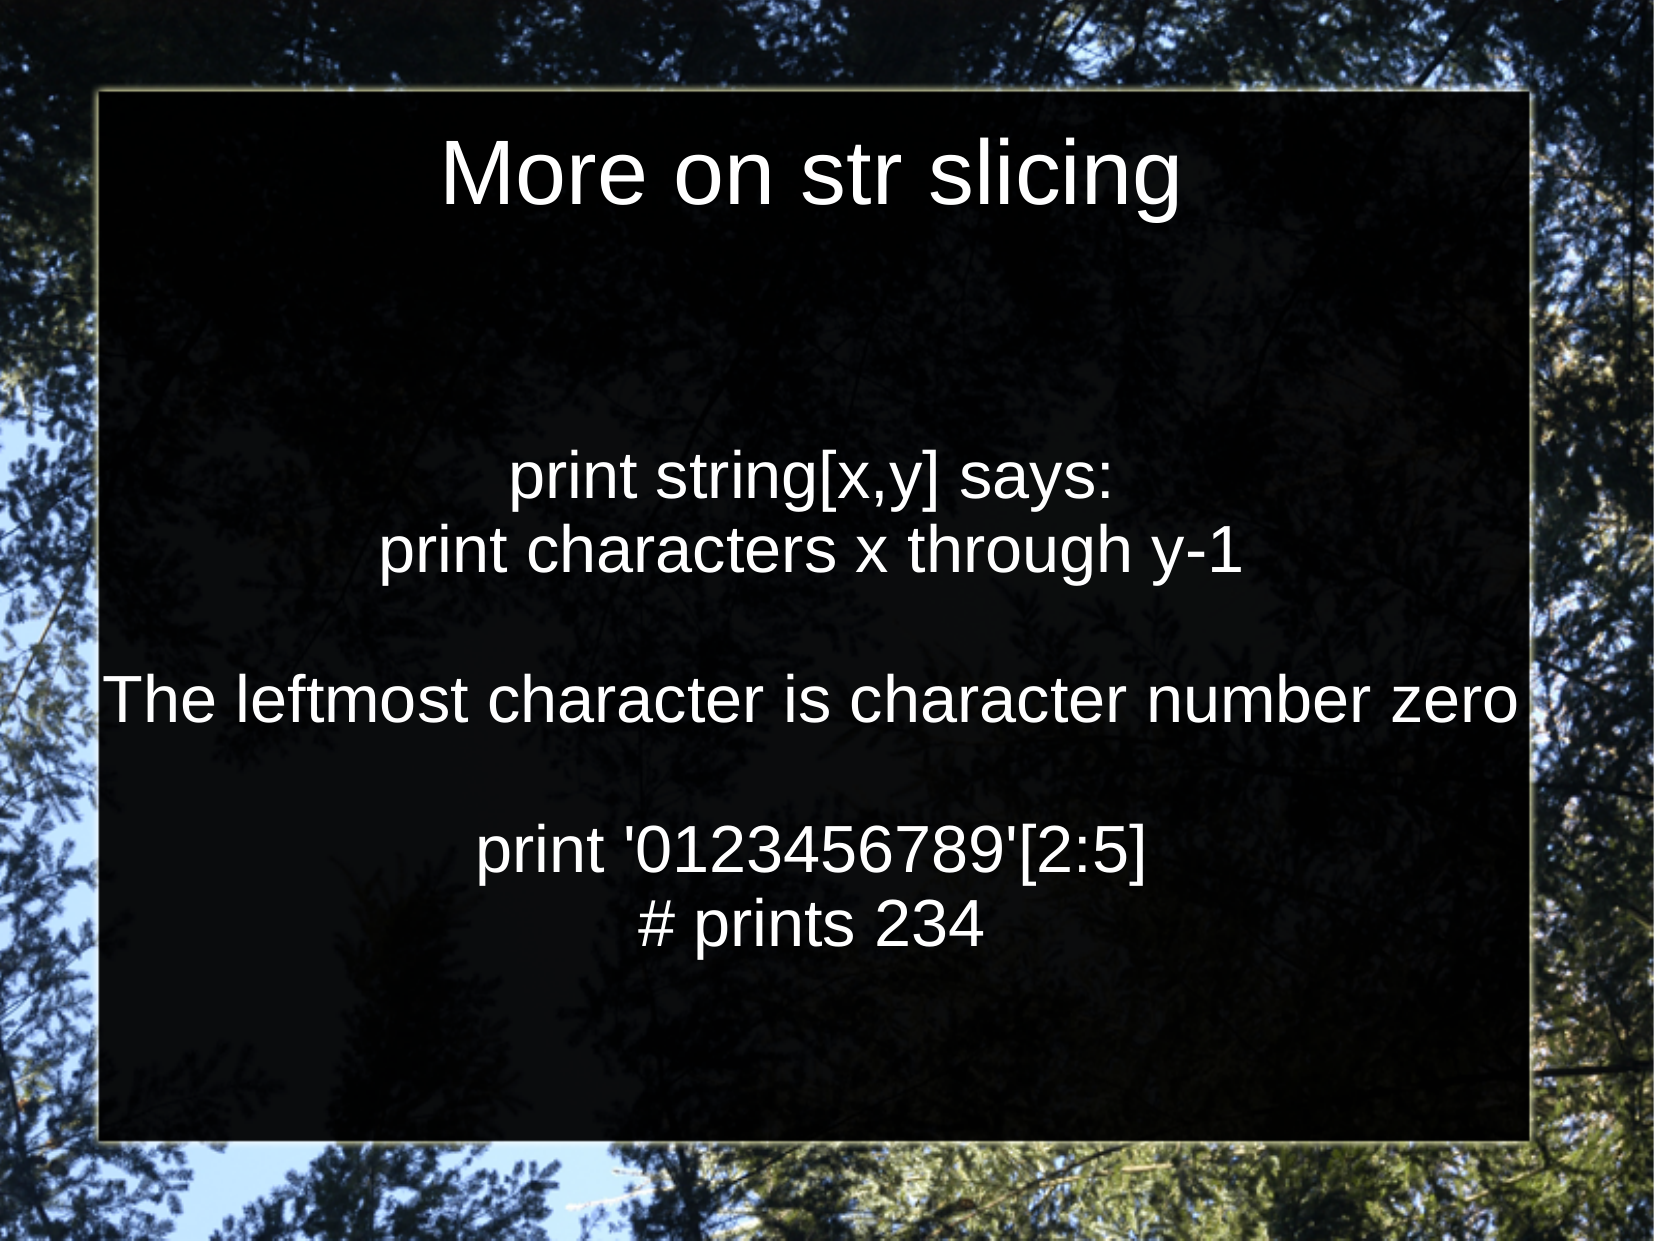

# More on str slicing
print string[x,y] says:
print characters x through y-1
The leftmost character is character number zero
print '0123456789'[2:5]
# prints 234